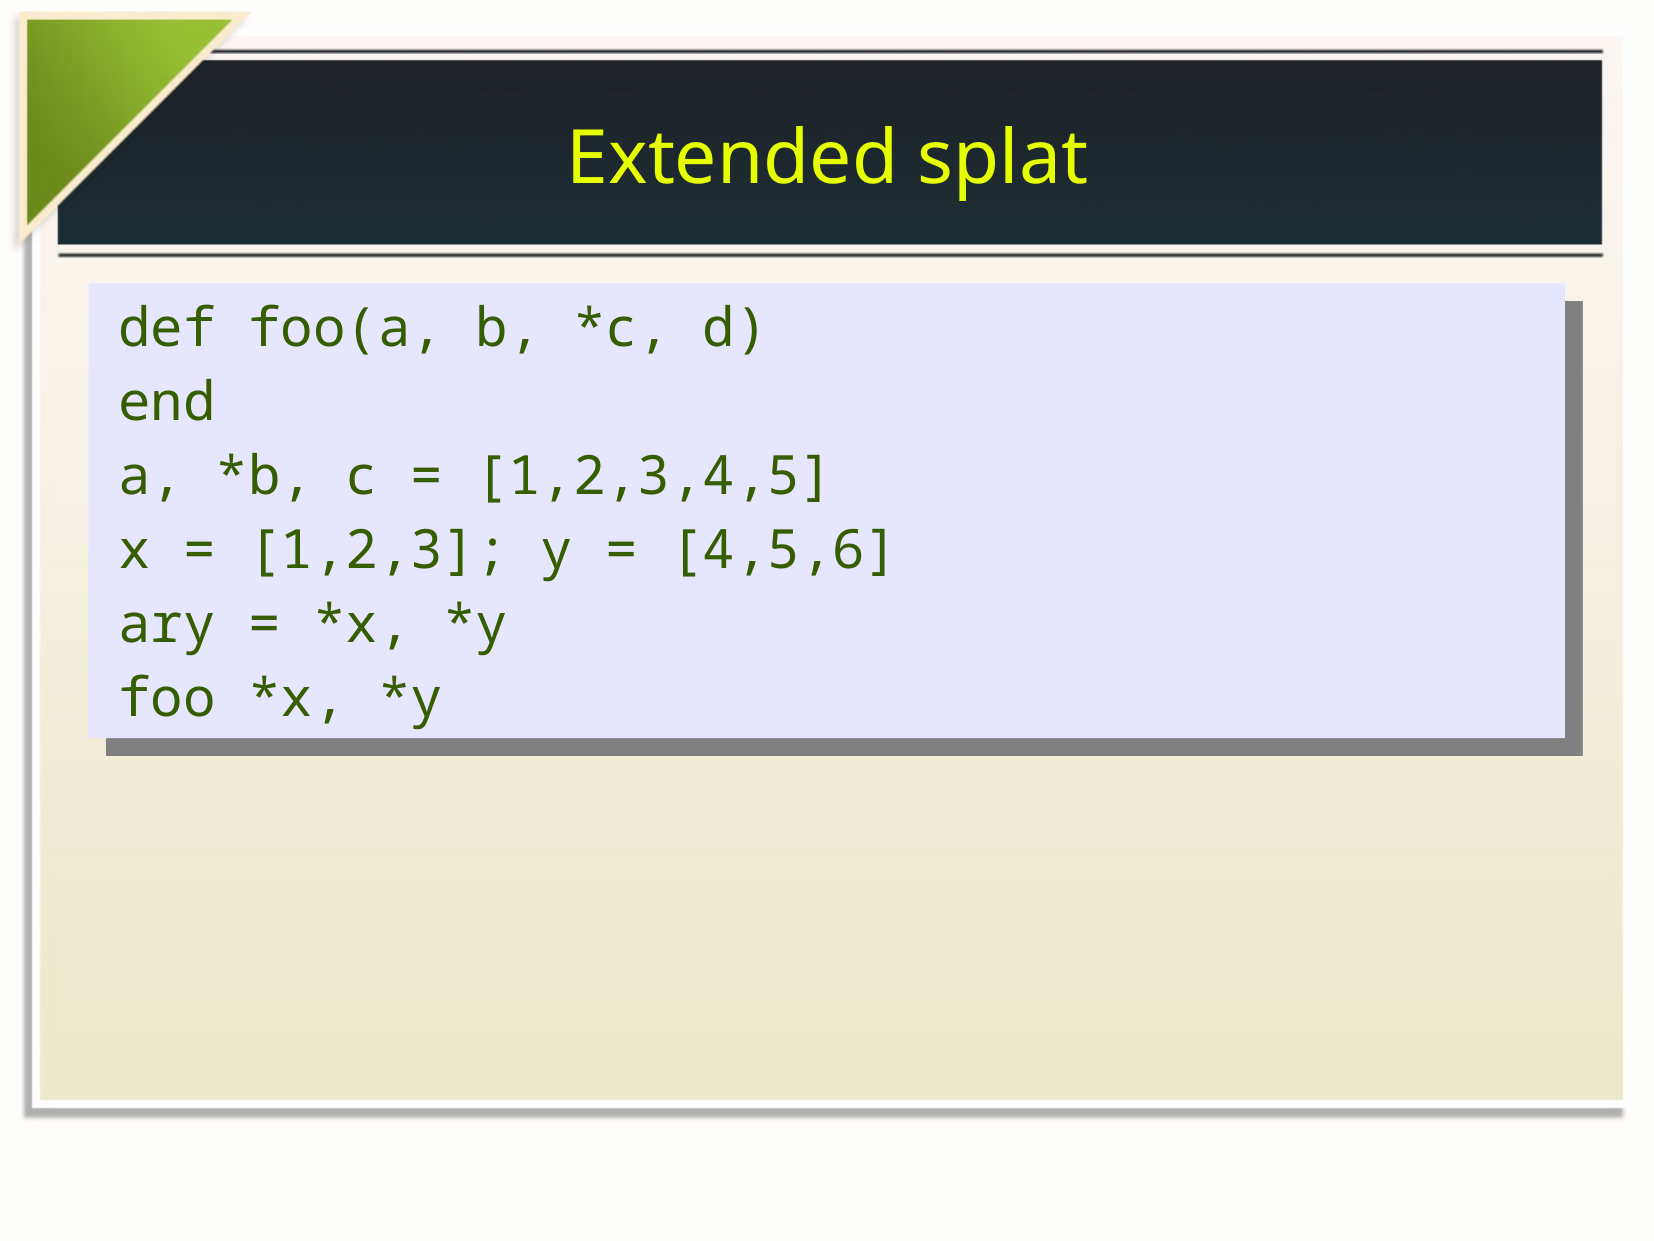

# Extended splat
def foo(a, b, *c, d)
end
a, *b, c = [1,2,3,4,5]
x = [1,2,3]; y = [4,5,6]
ary = *x, *y
foo *x, *y